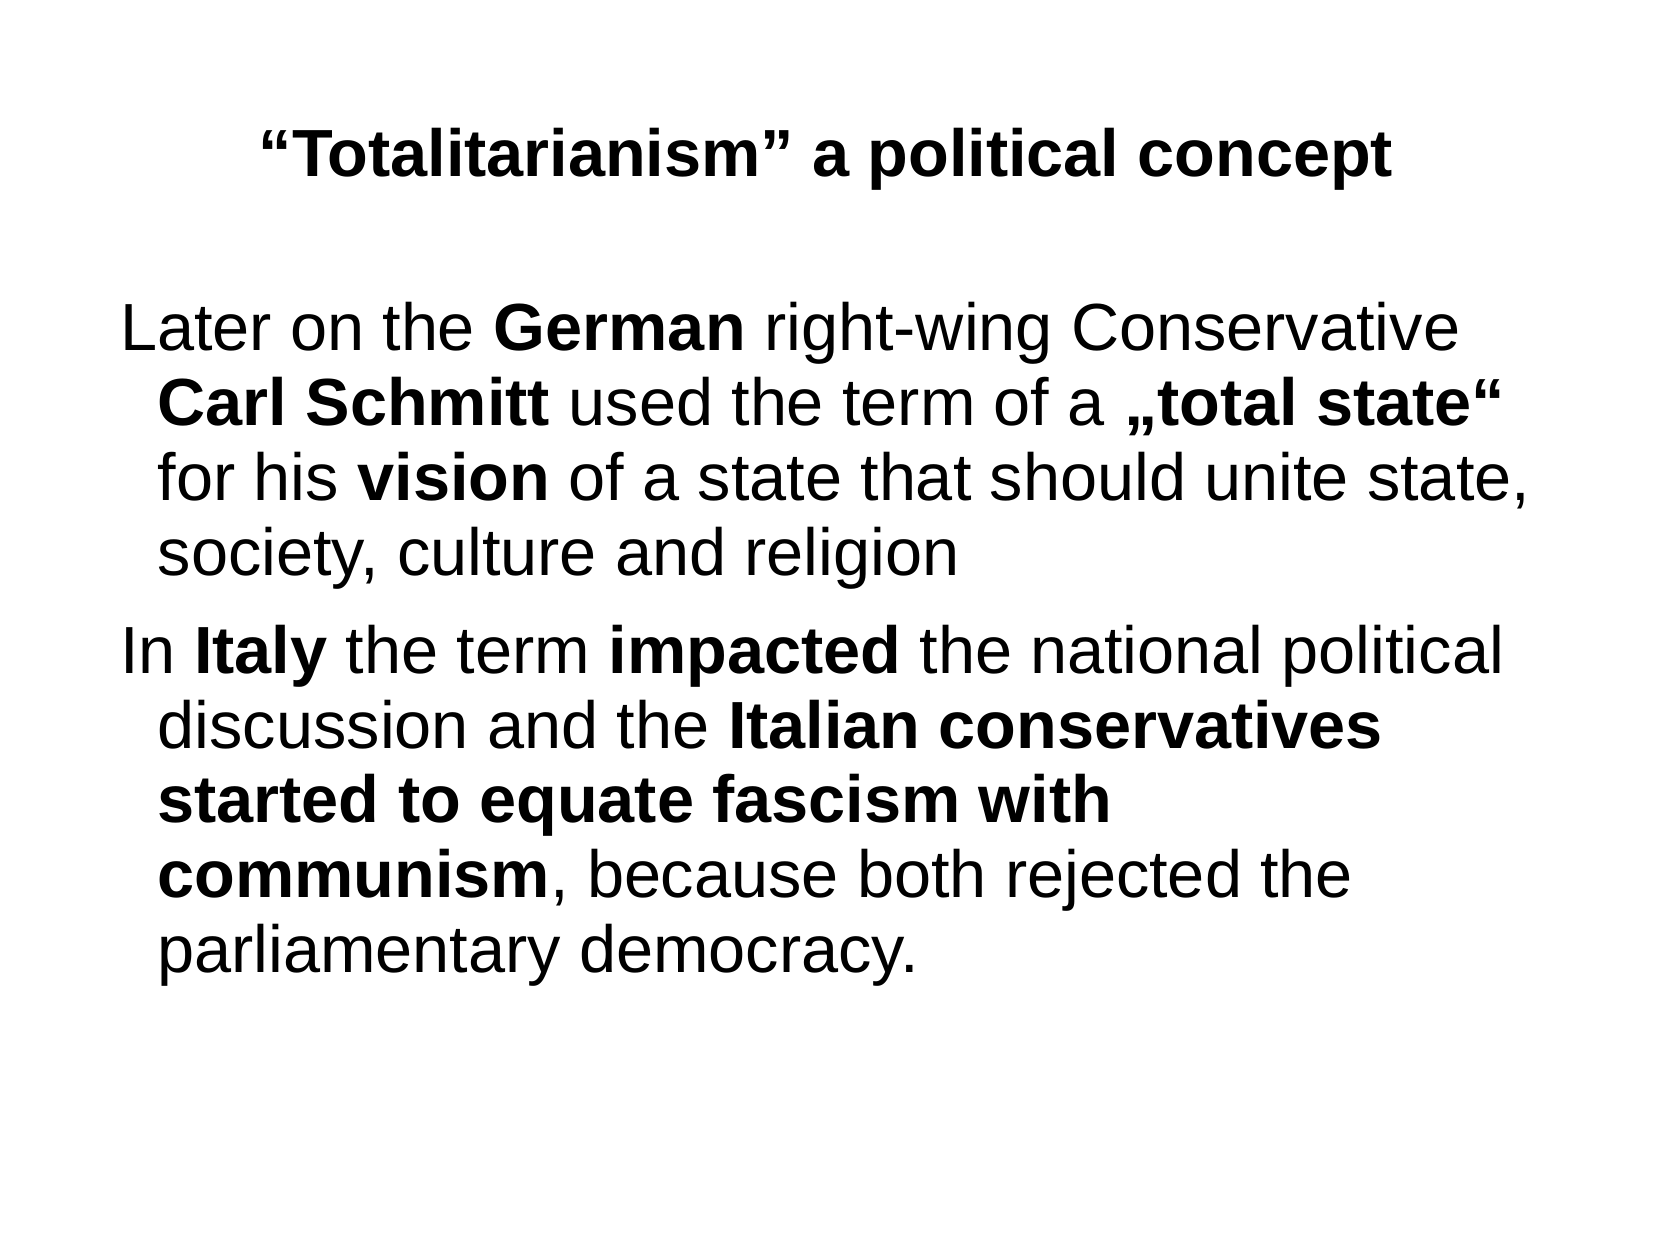

# “Totalitarianism” a political concept
Later on the German right-wing Conservative Carl Schmitt used the term of a „total state“ for his vision of a state that should unite state, society, culture and religion
In Italy the term impacted the national political discussion and the Italian conservatives started to equate fascism with communism, because both rejected the parliamentary democracy.